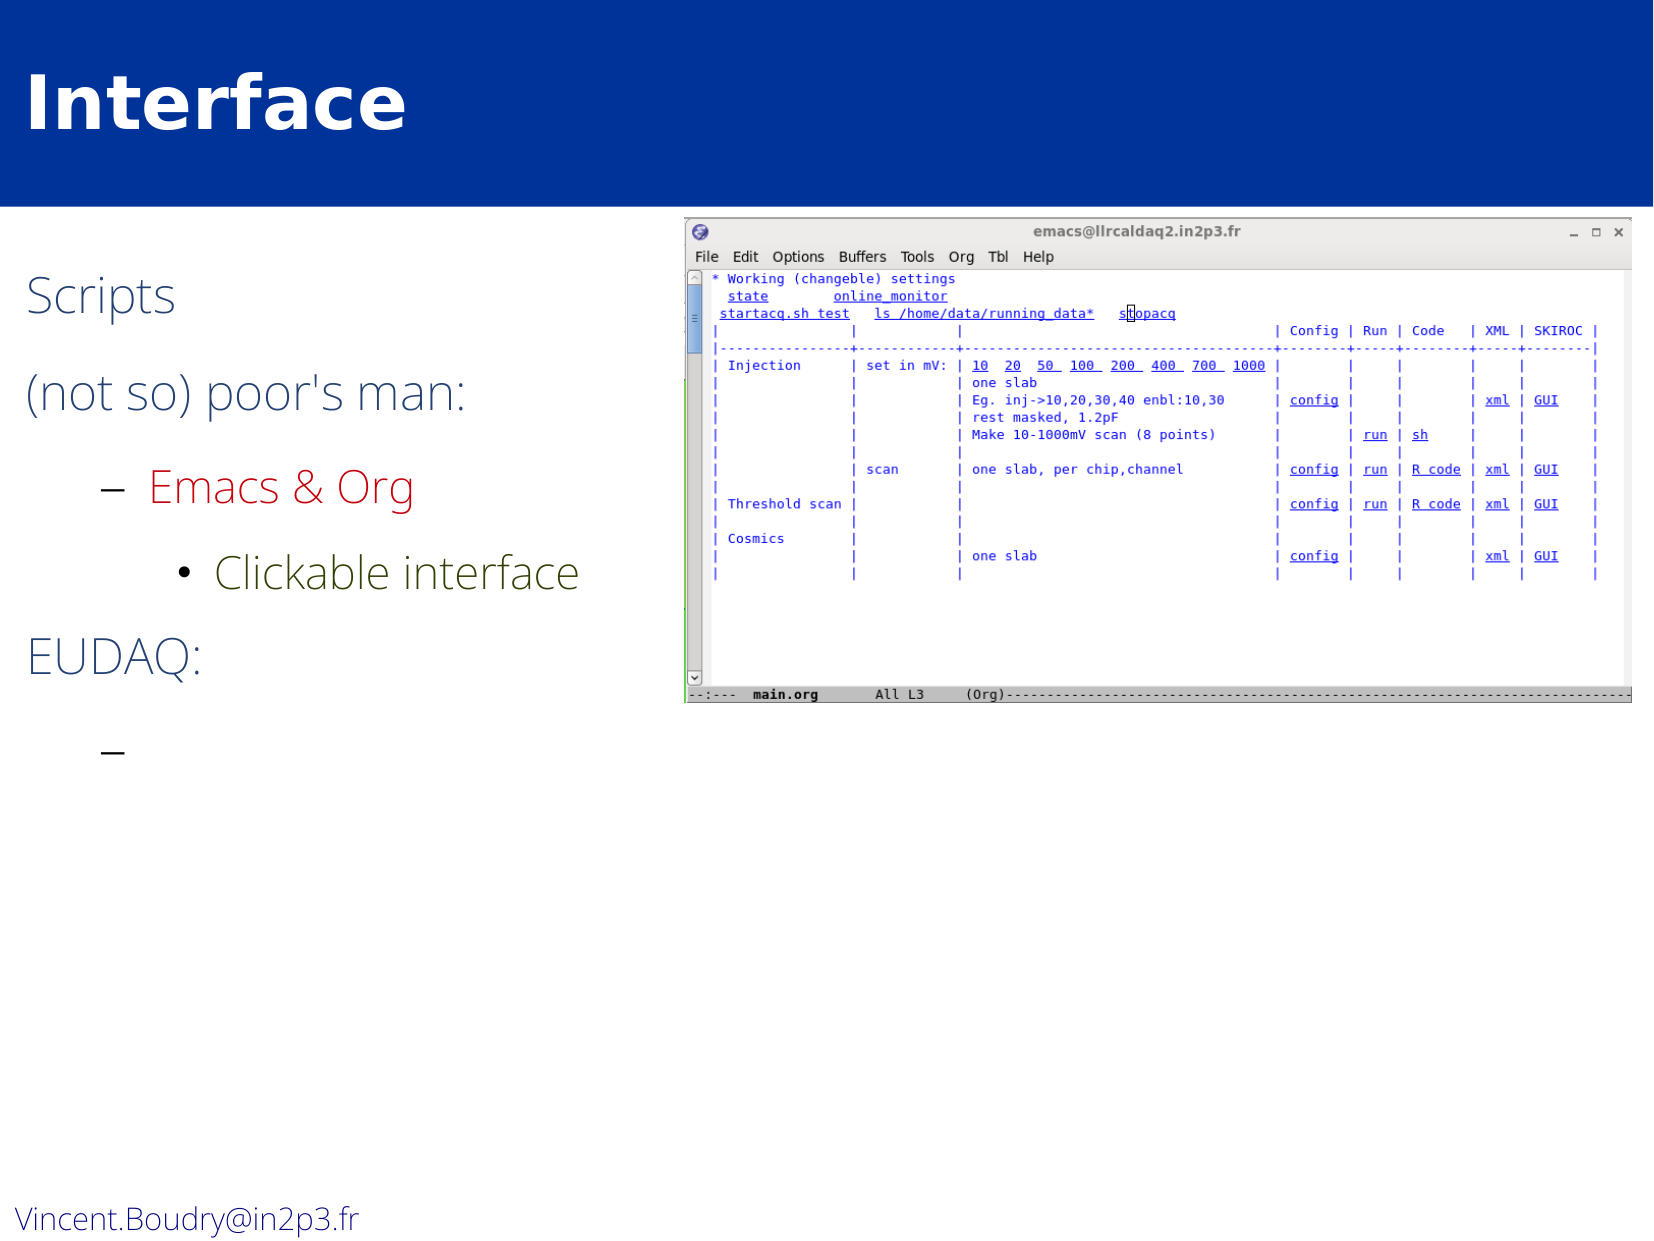

# Interface
Scripts
(not so) poor's man:
Emacs & Org
Clickable interface
EUDAQ: